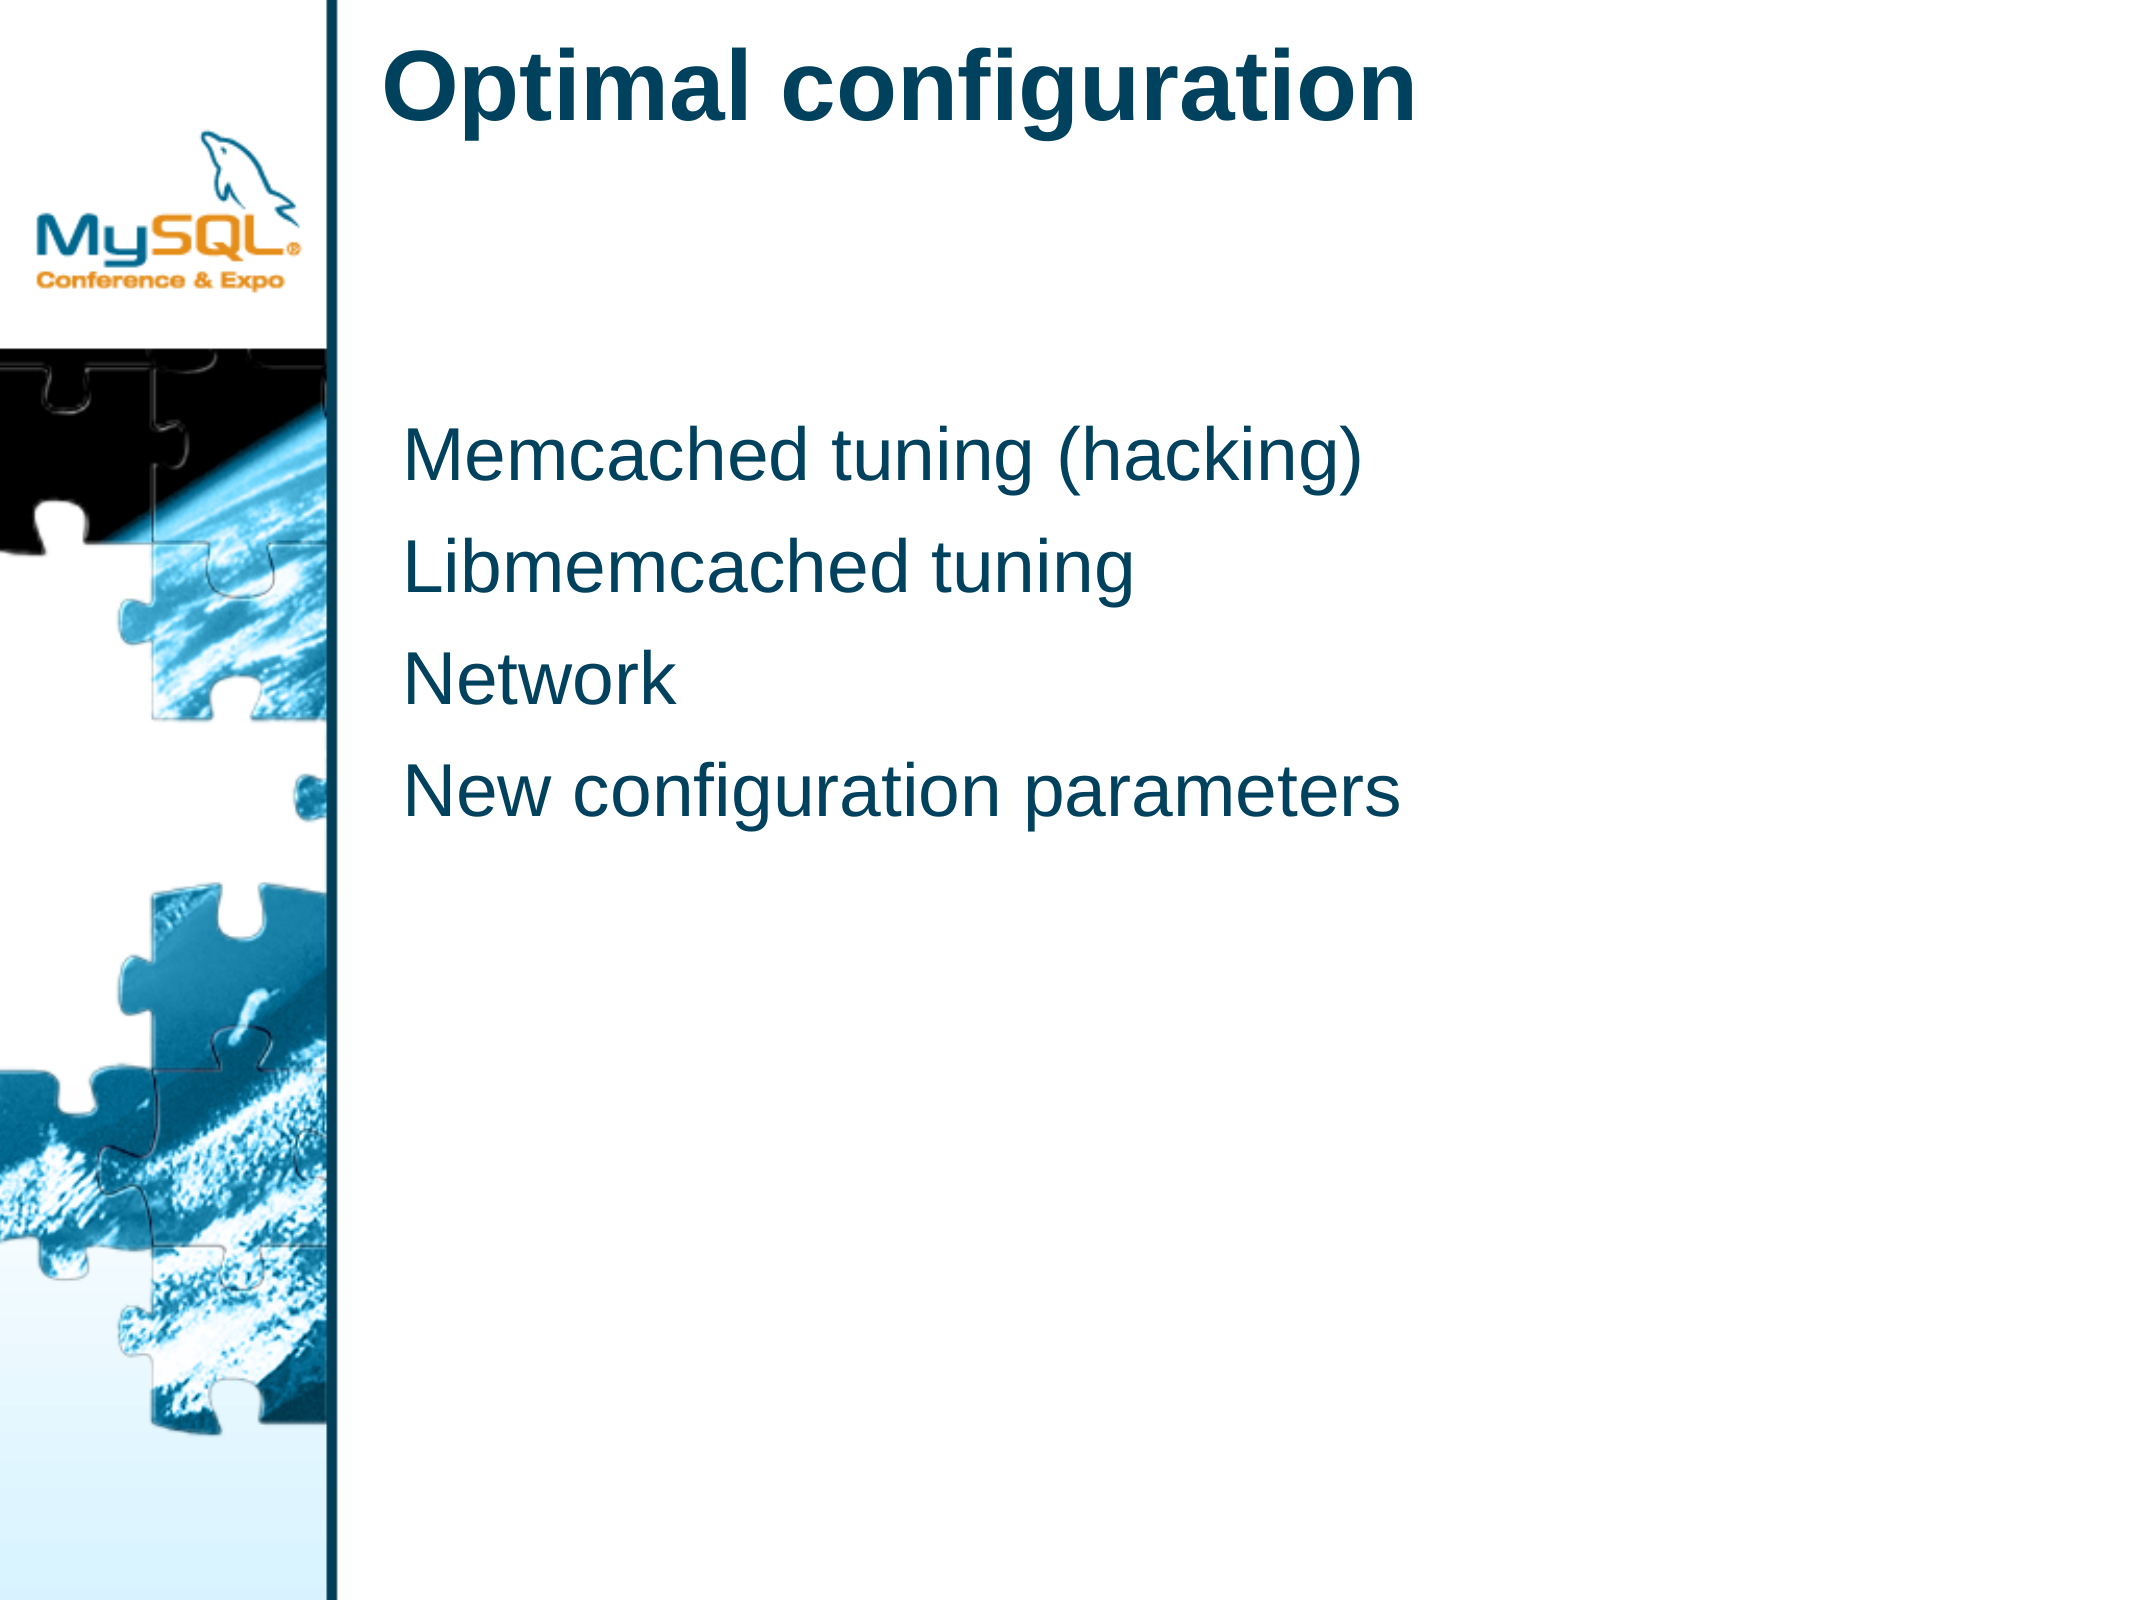

# Optimal configuration
Memcached tuning (hacking)
Libmemcached tuning
Network
New configuration parameters